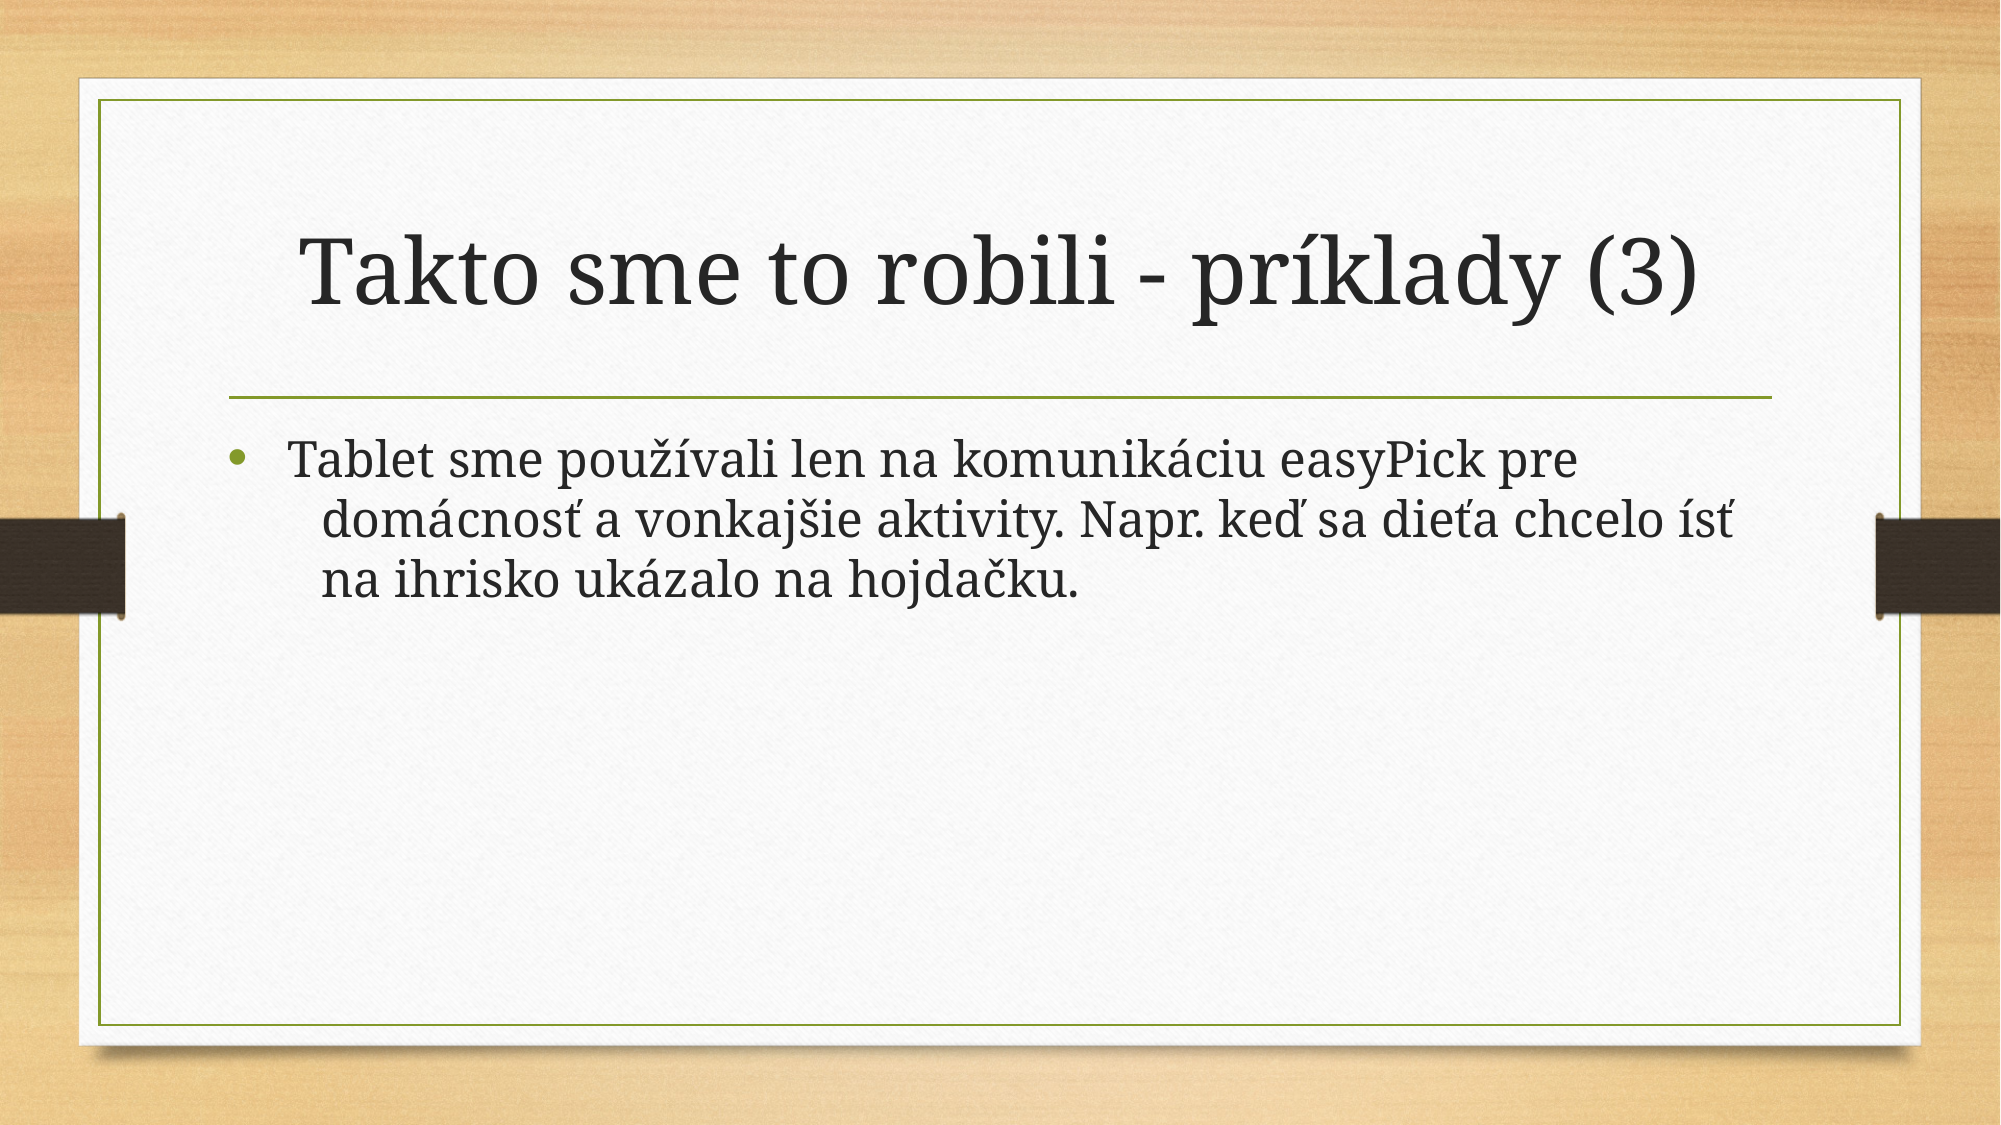

# Takto sme to robili - príklady (3)
 Tablet sme používali len na komunikáciu easyPick pre domácnosť a vonkajšie aktivity. Napr. keď sa dieťa chcelo ísť na ihrisko ukázalo na hojdačku.